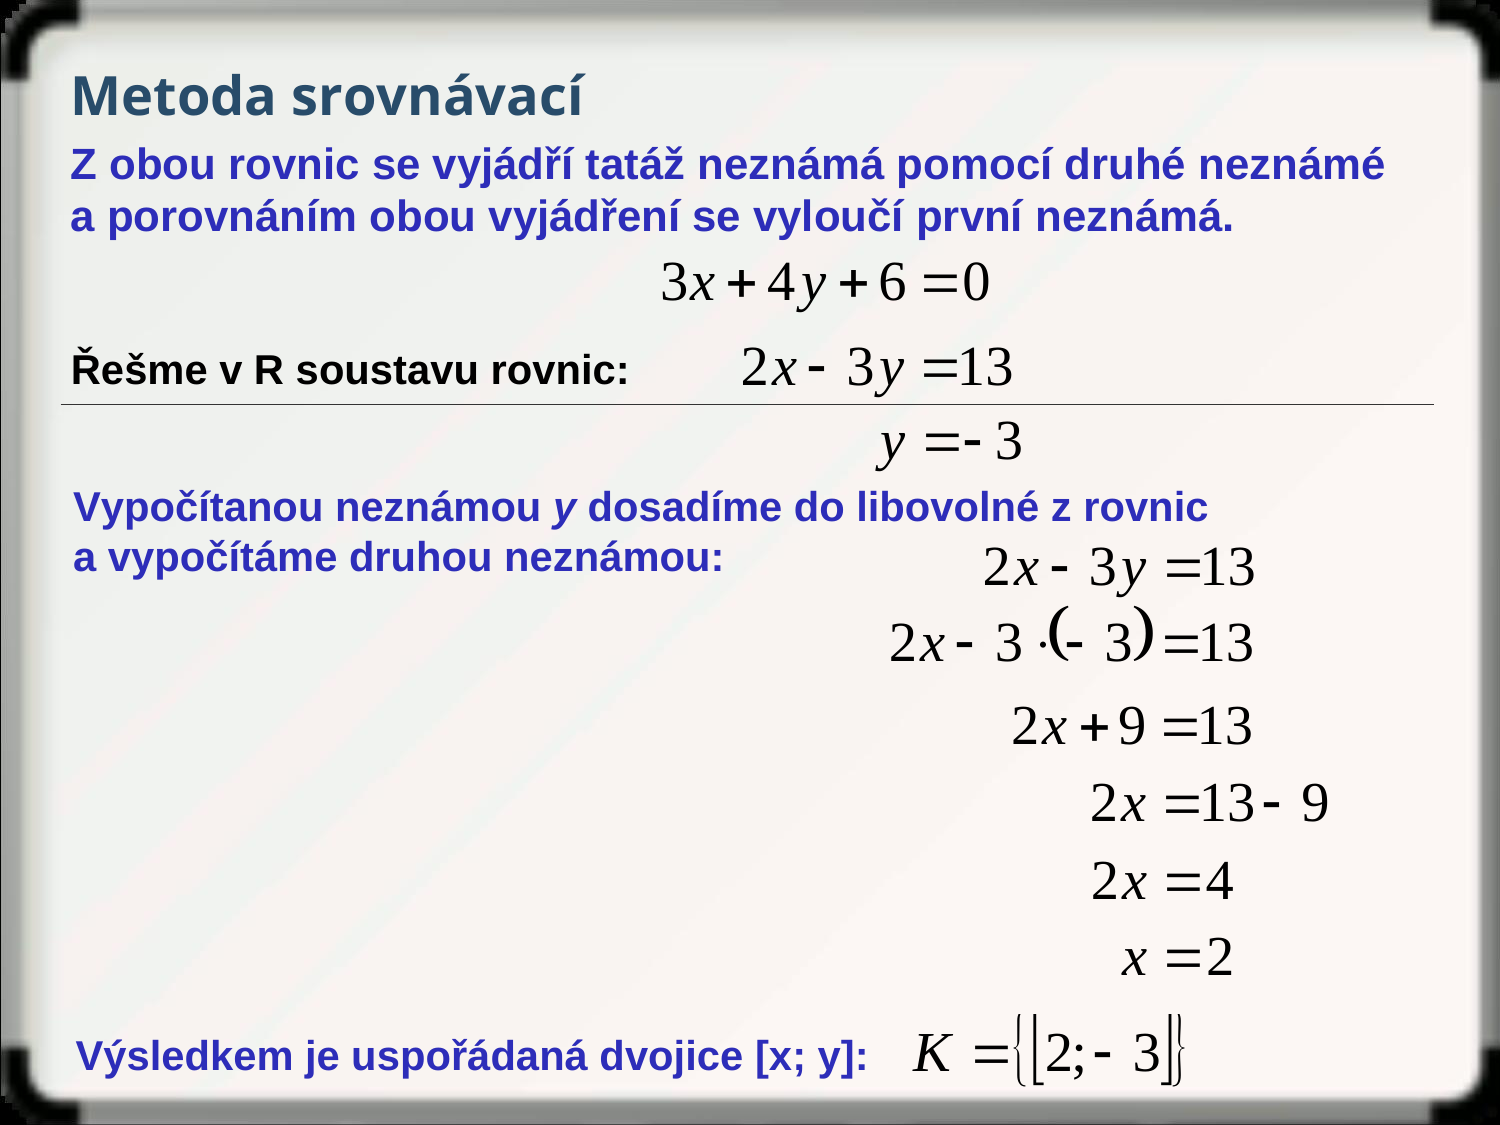

Metoda srovnávací
Z obou rovnic se vyjádří tatáž neznámá pomocí druhé neznámé
a porovnáním obou vyjádření se vyloučí první neznámá.
Řešme v R soustavu rovnic:
Vypočítanou neznámou y dosadíme do libovolné z rovnic
a vypočítáme druhou neznámou:
Výsledkem je uspořádaná dvojice [x; y]: